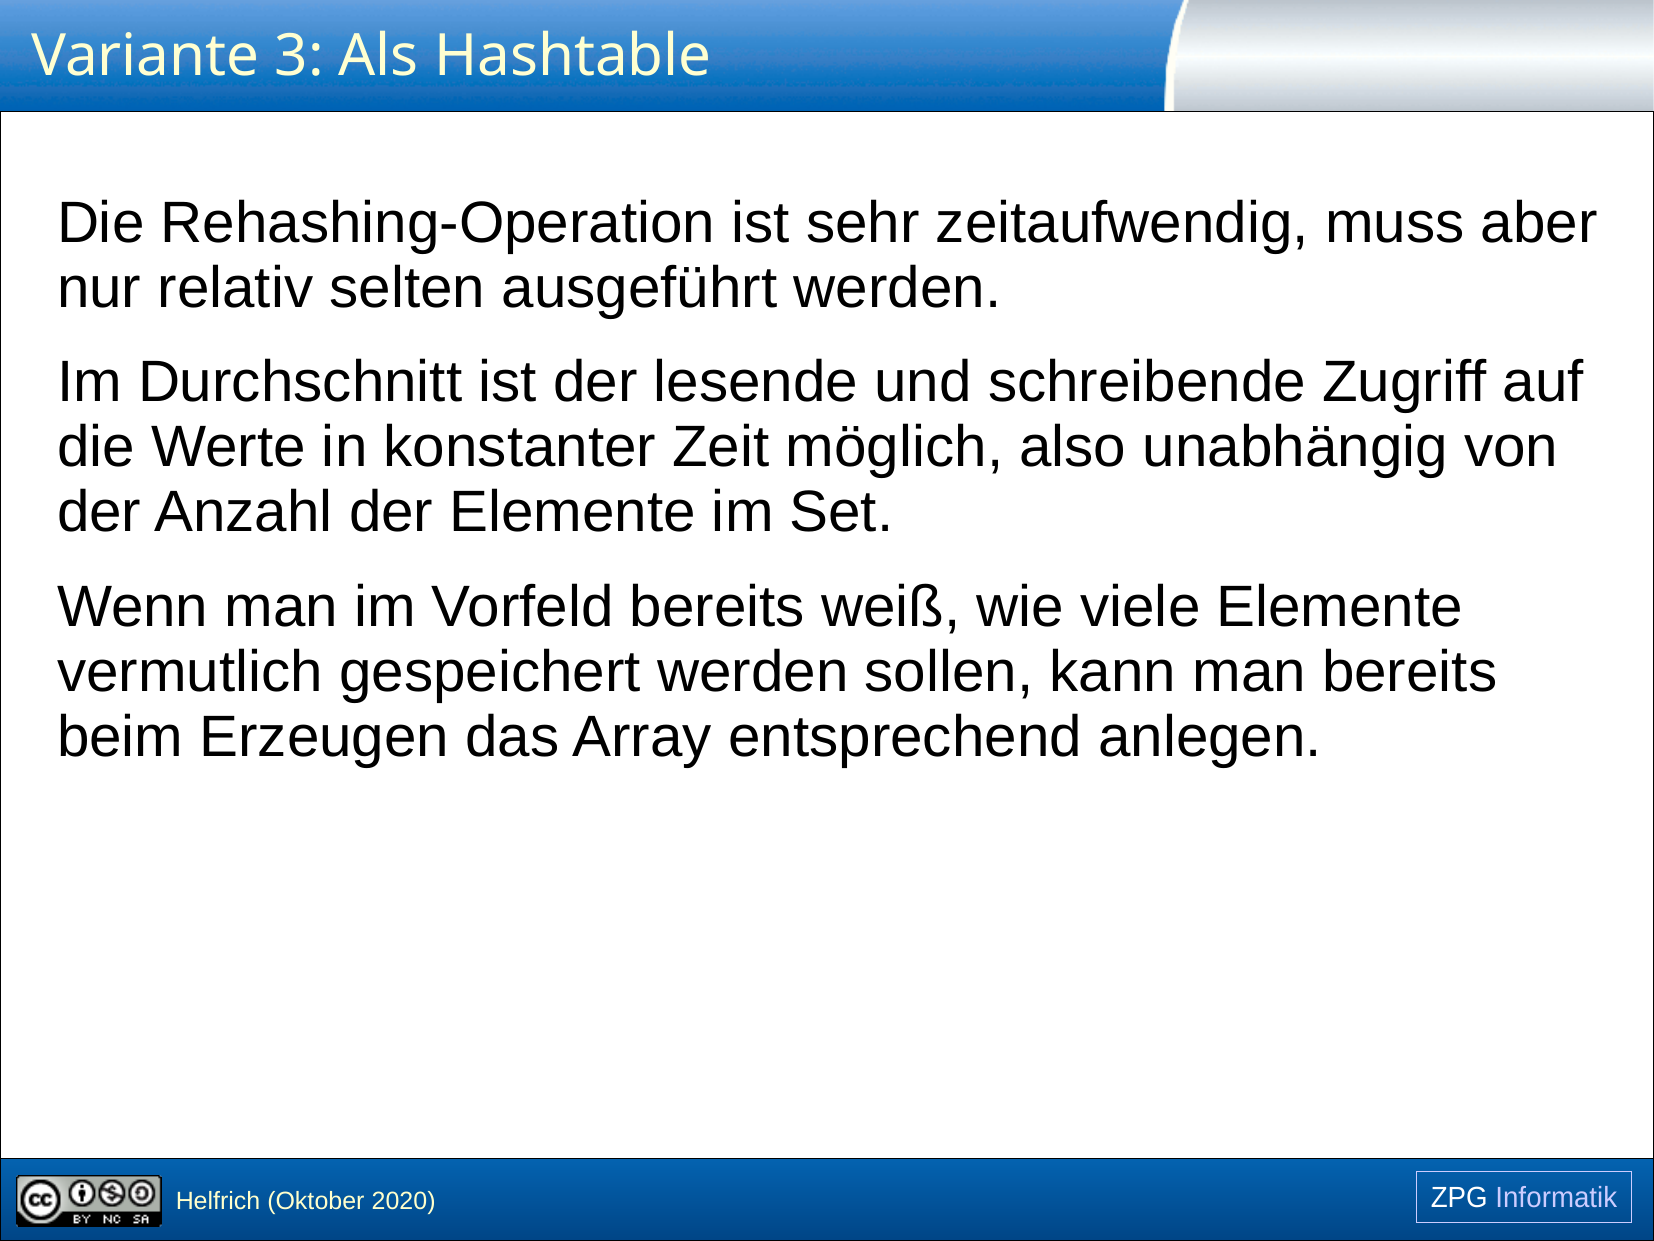

# Variante 3: Als Hashtable
Die Rehashing-Operation ist sehr zeitaufwendig, muss aber nur relativ selten ausgeführt werden.
Im Durchschnitt ist der lesende und schreibende Zugriff auf die Werte in konstanter Zeit möglich, also unabhängig von der Anzahl der Elemente im Set.
Wenn man im Vorfeld bereits weiß, wie viele Elemente vermutlich gespeichert werden sollen, kann man bereits beim Erzeugen das Array entsprechend anlegen.